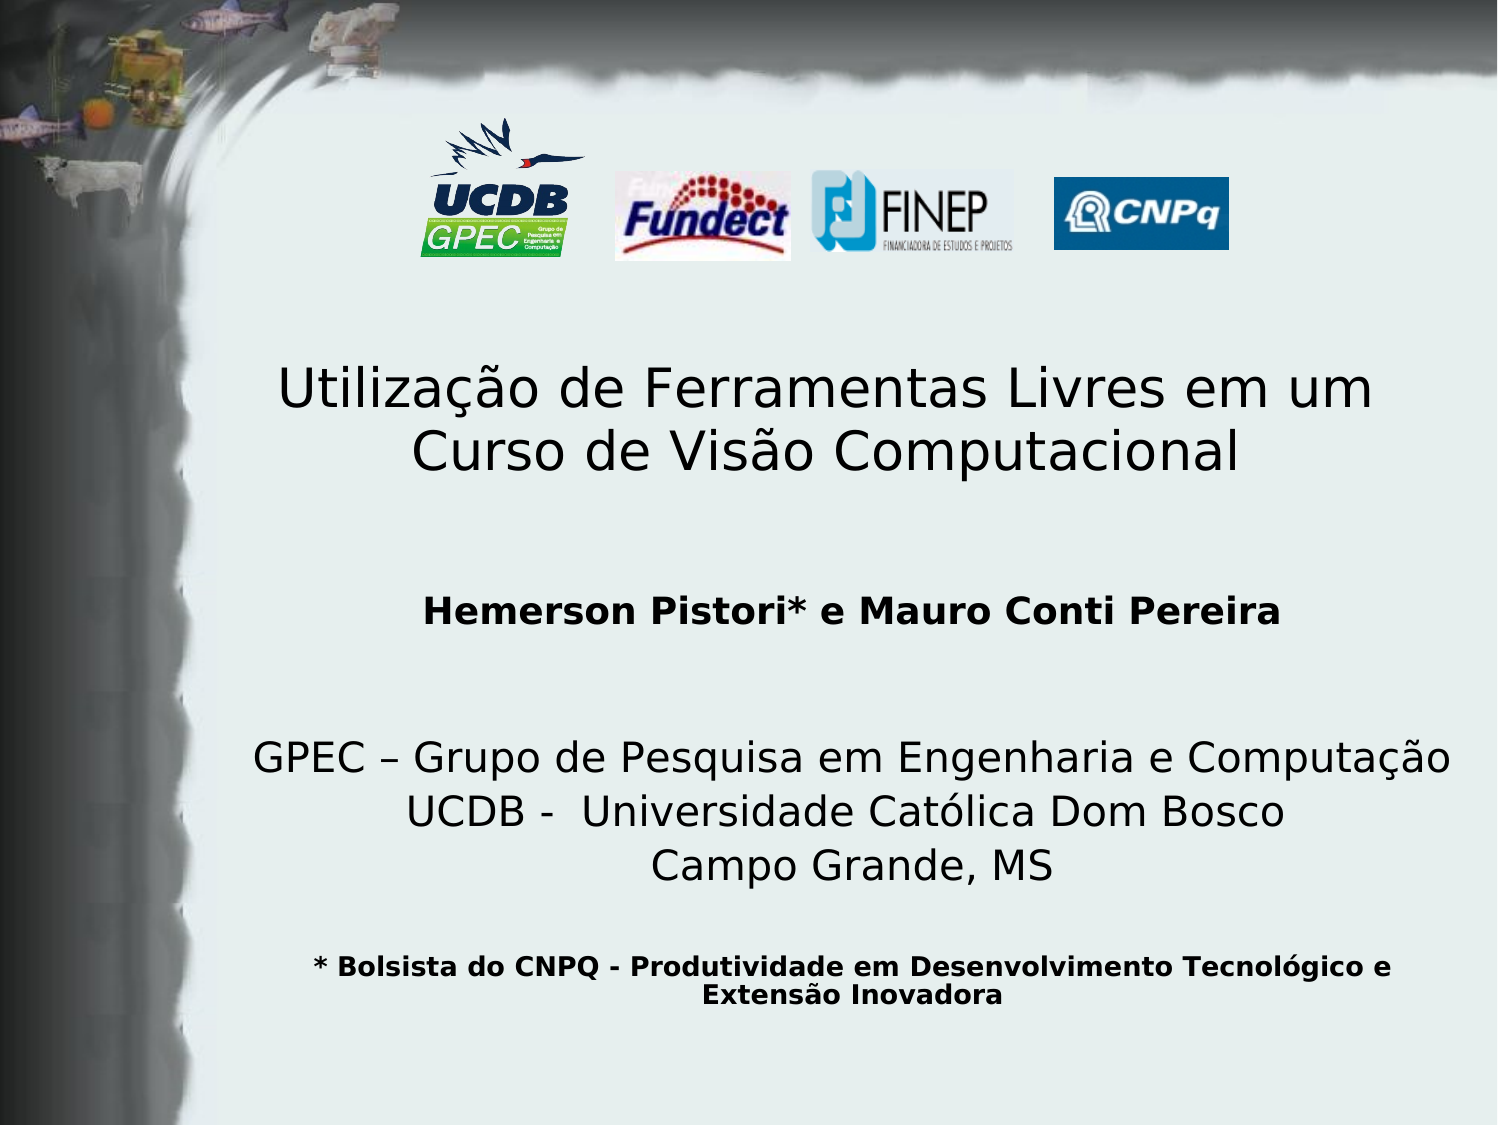

# Utilização de Ferramentas Livres em um Curso de Visão Computacional
Hemerson Pistori* e Mauro Conti Pereira
GPEC – Grupo de Pesquisa em Engenharia e Computação
UCDB - Universidade Católica Dom Bosco
Campo Grande, MS
* Bolsista do CNPQ - Produtividade em Desenvolvimento Tecnológico e Extensão Inovadora